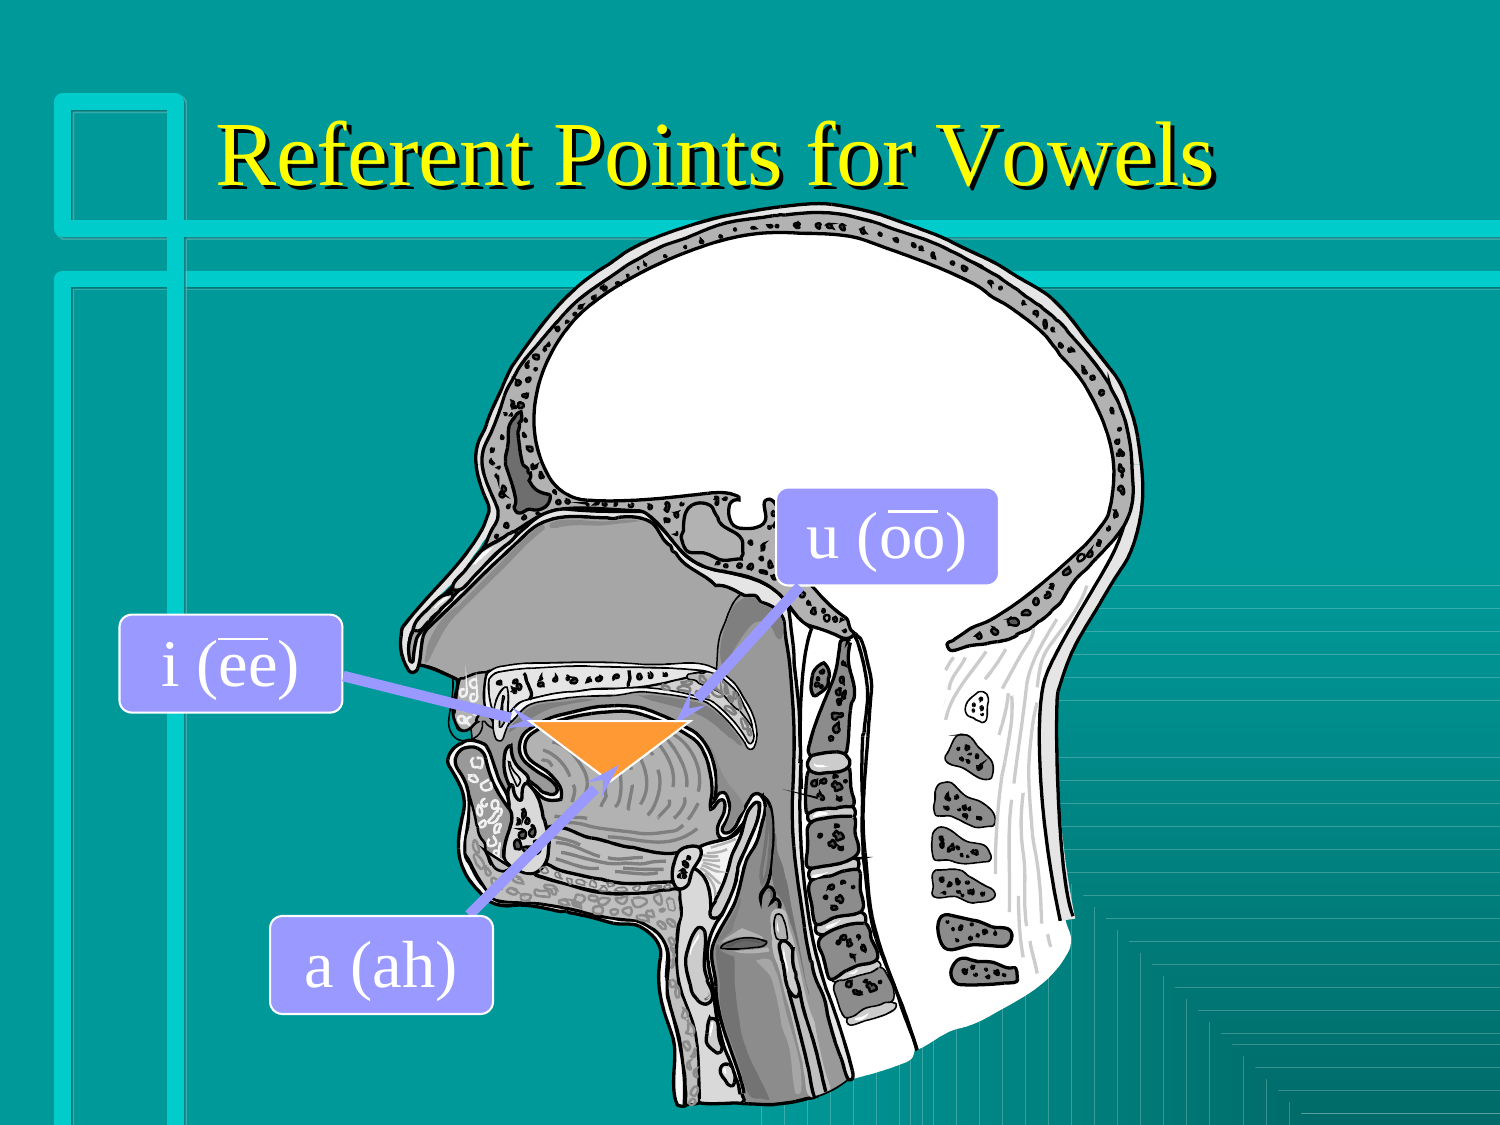

# Referent Points for Vowels
u (oo)
i (ee)
a (ah)